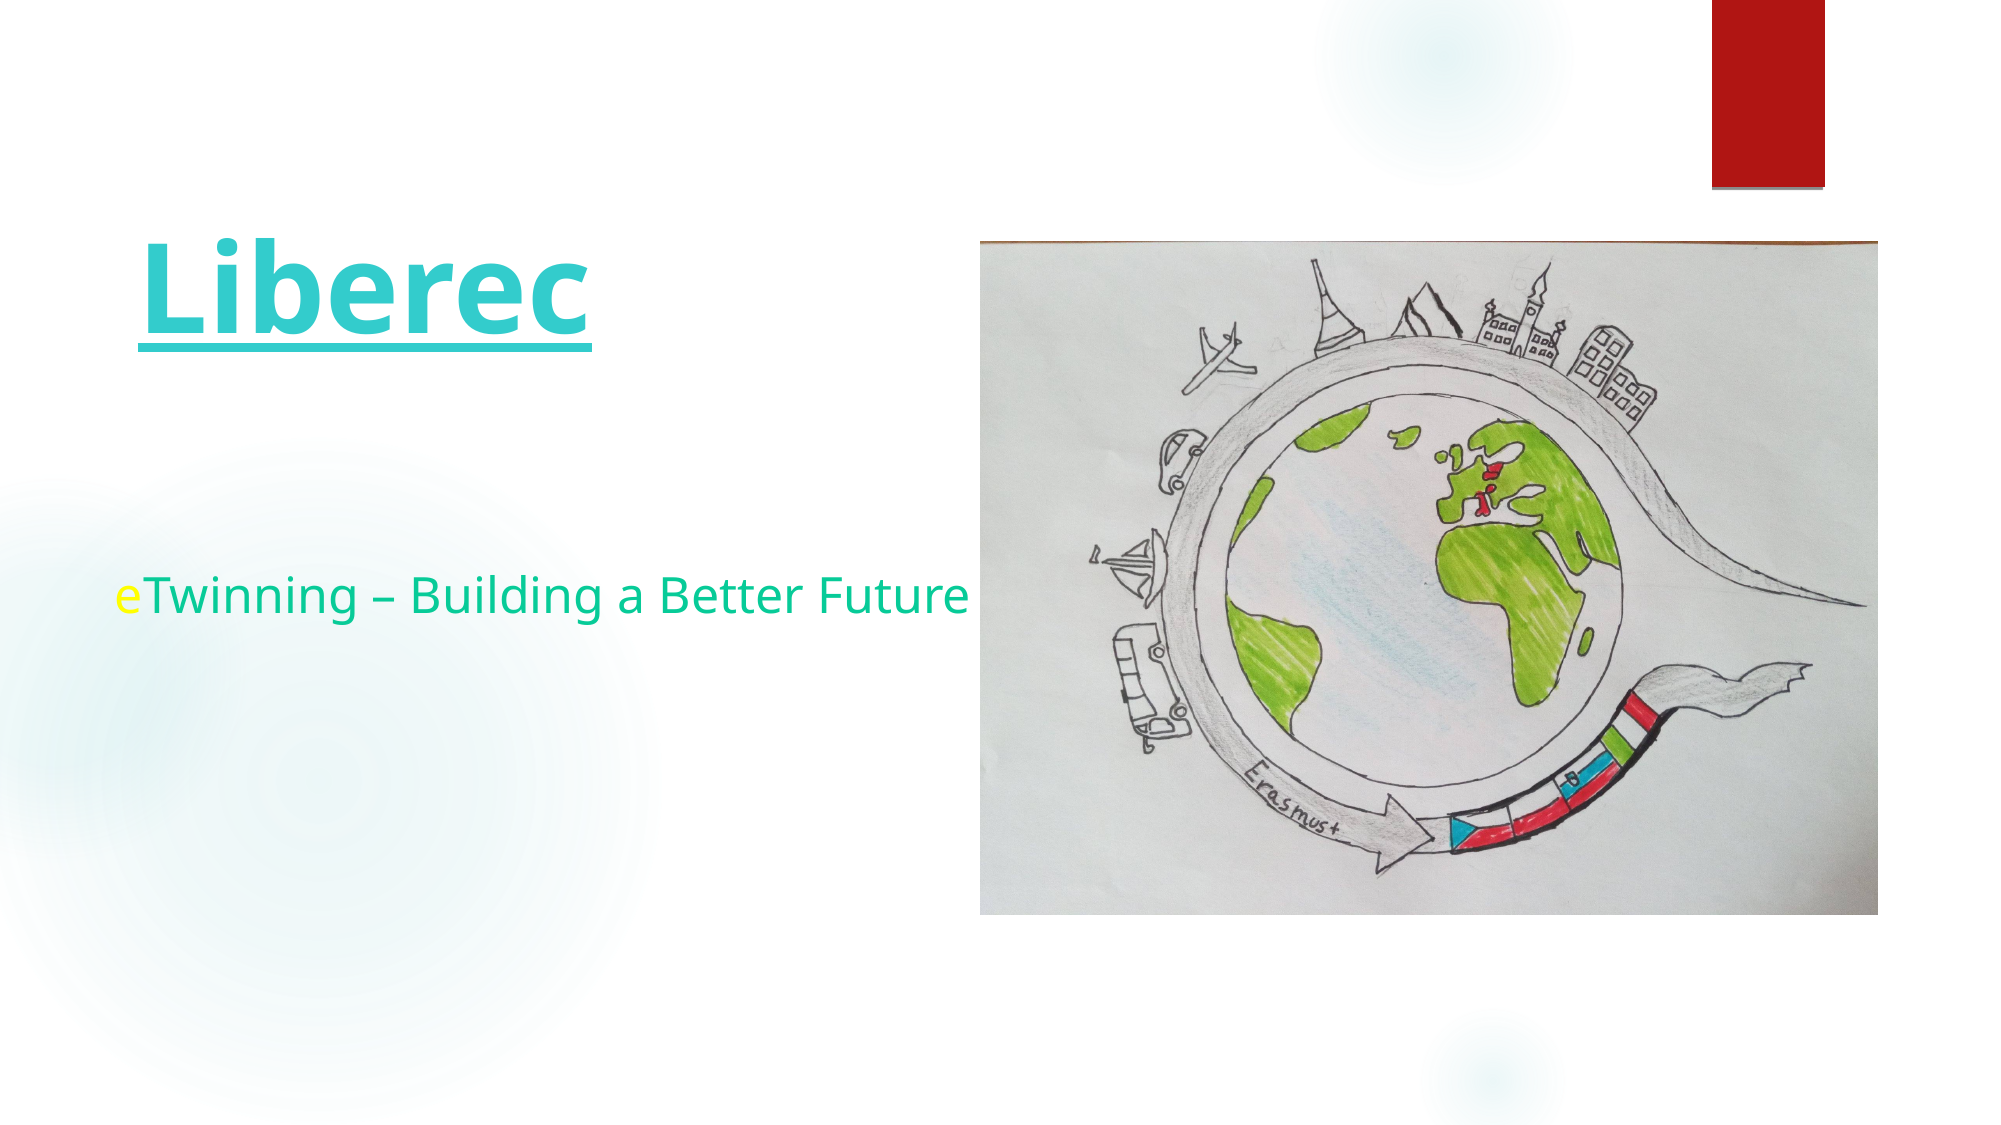

Liberec
# eTwinning – Building a Better Future